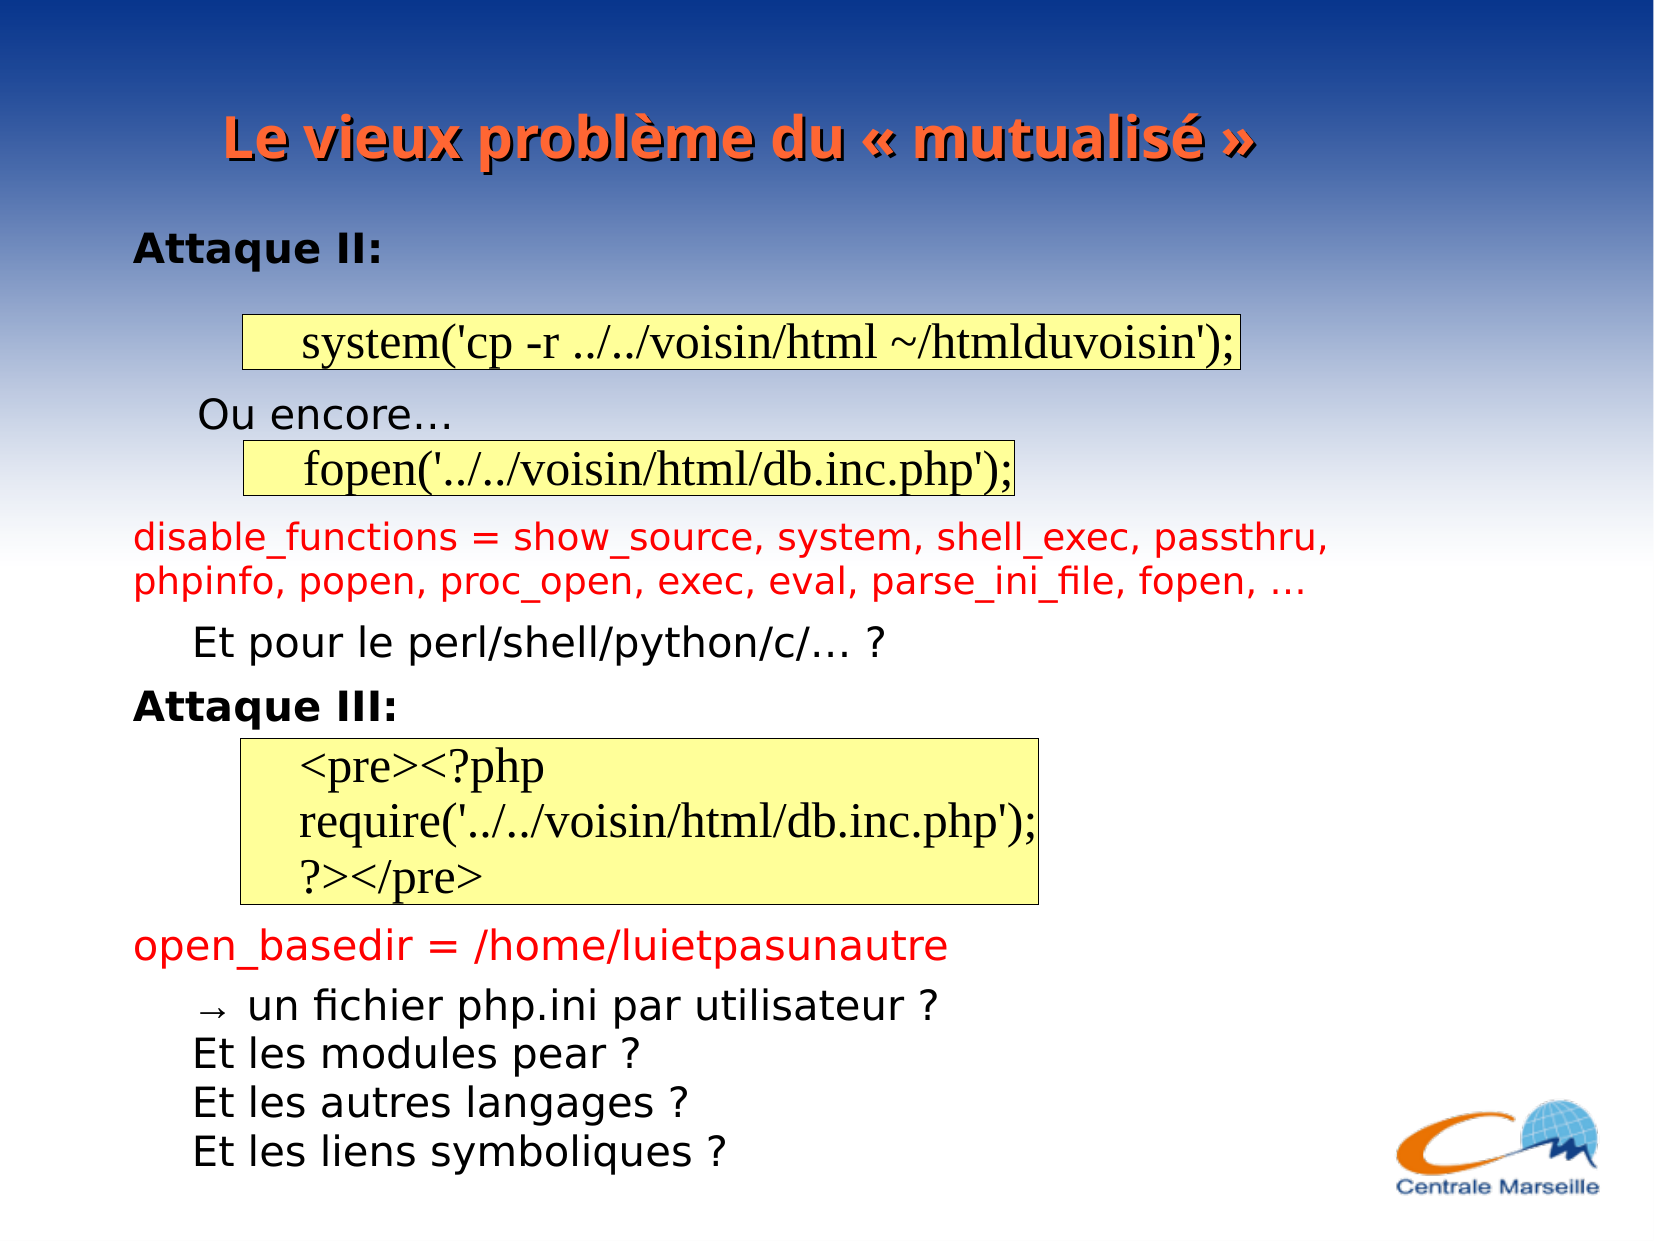

Le vieux problème du « mutualisé »
Attaque II:
system('cp -r ../../voisin/html ~/htmlduvoisin');
Ou encore…
fopen('../../voisin/html/db.inc.php');
disable_functions = show_source, system, shell_exec, passthru, phpinfo, popen, proc_open, exec, eval, parse_ini_file, fopen, …
Et pour le perl/shell/python/c/… ?
Attaque III:
<pre><?php
require('../../voisin/html/db.inc.php');
?></pre>
open_basedir = /home/luietpasunautre
→ un fichier php.ini par utilisateur ?
Et les modules pear ?
Et les autres langages ?
Et les liens symboliques ?